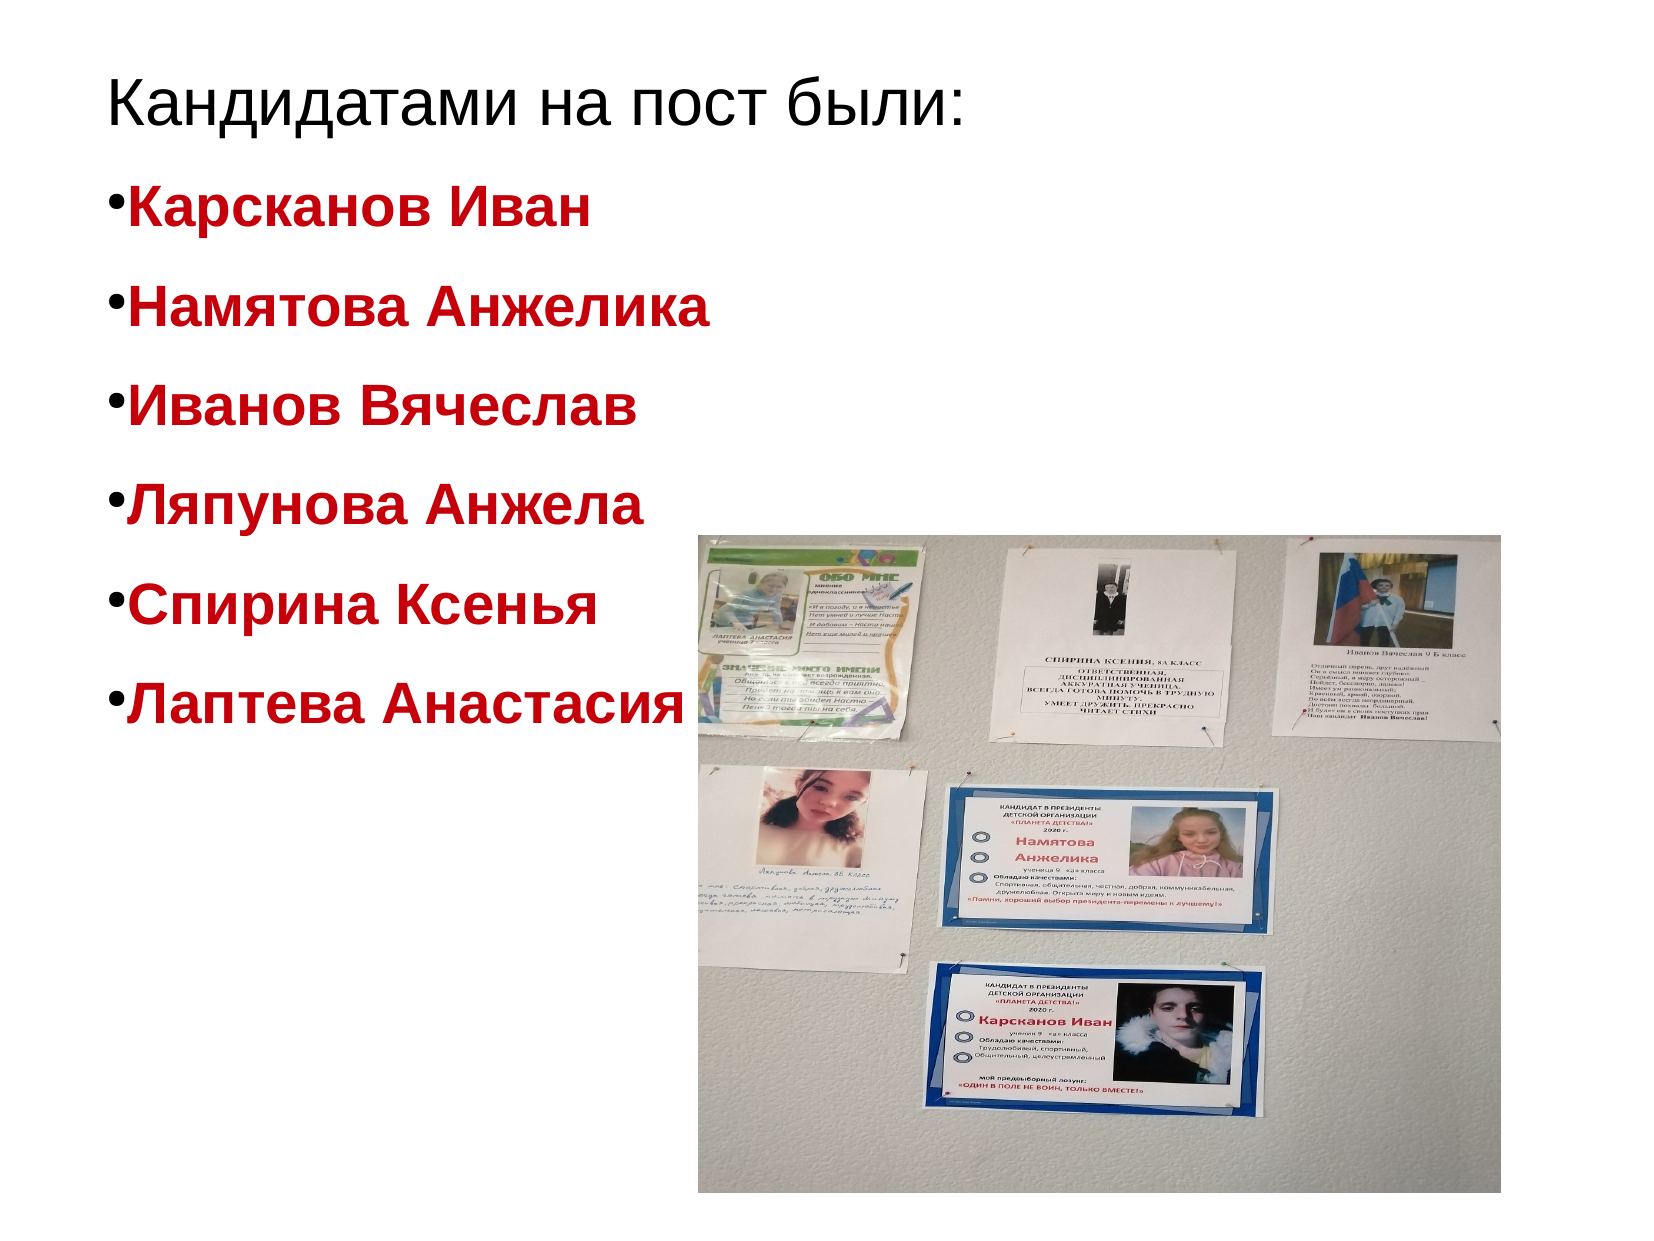

# Кандидатами на пост были:
Карсканов Иван
Намятова Анжелика
Иванов Вячеслав
Ляпунова Анжела
Спирина Ксенья
Лаптева Анастасия